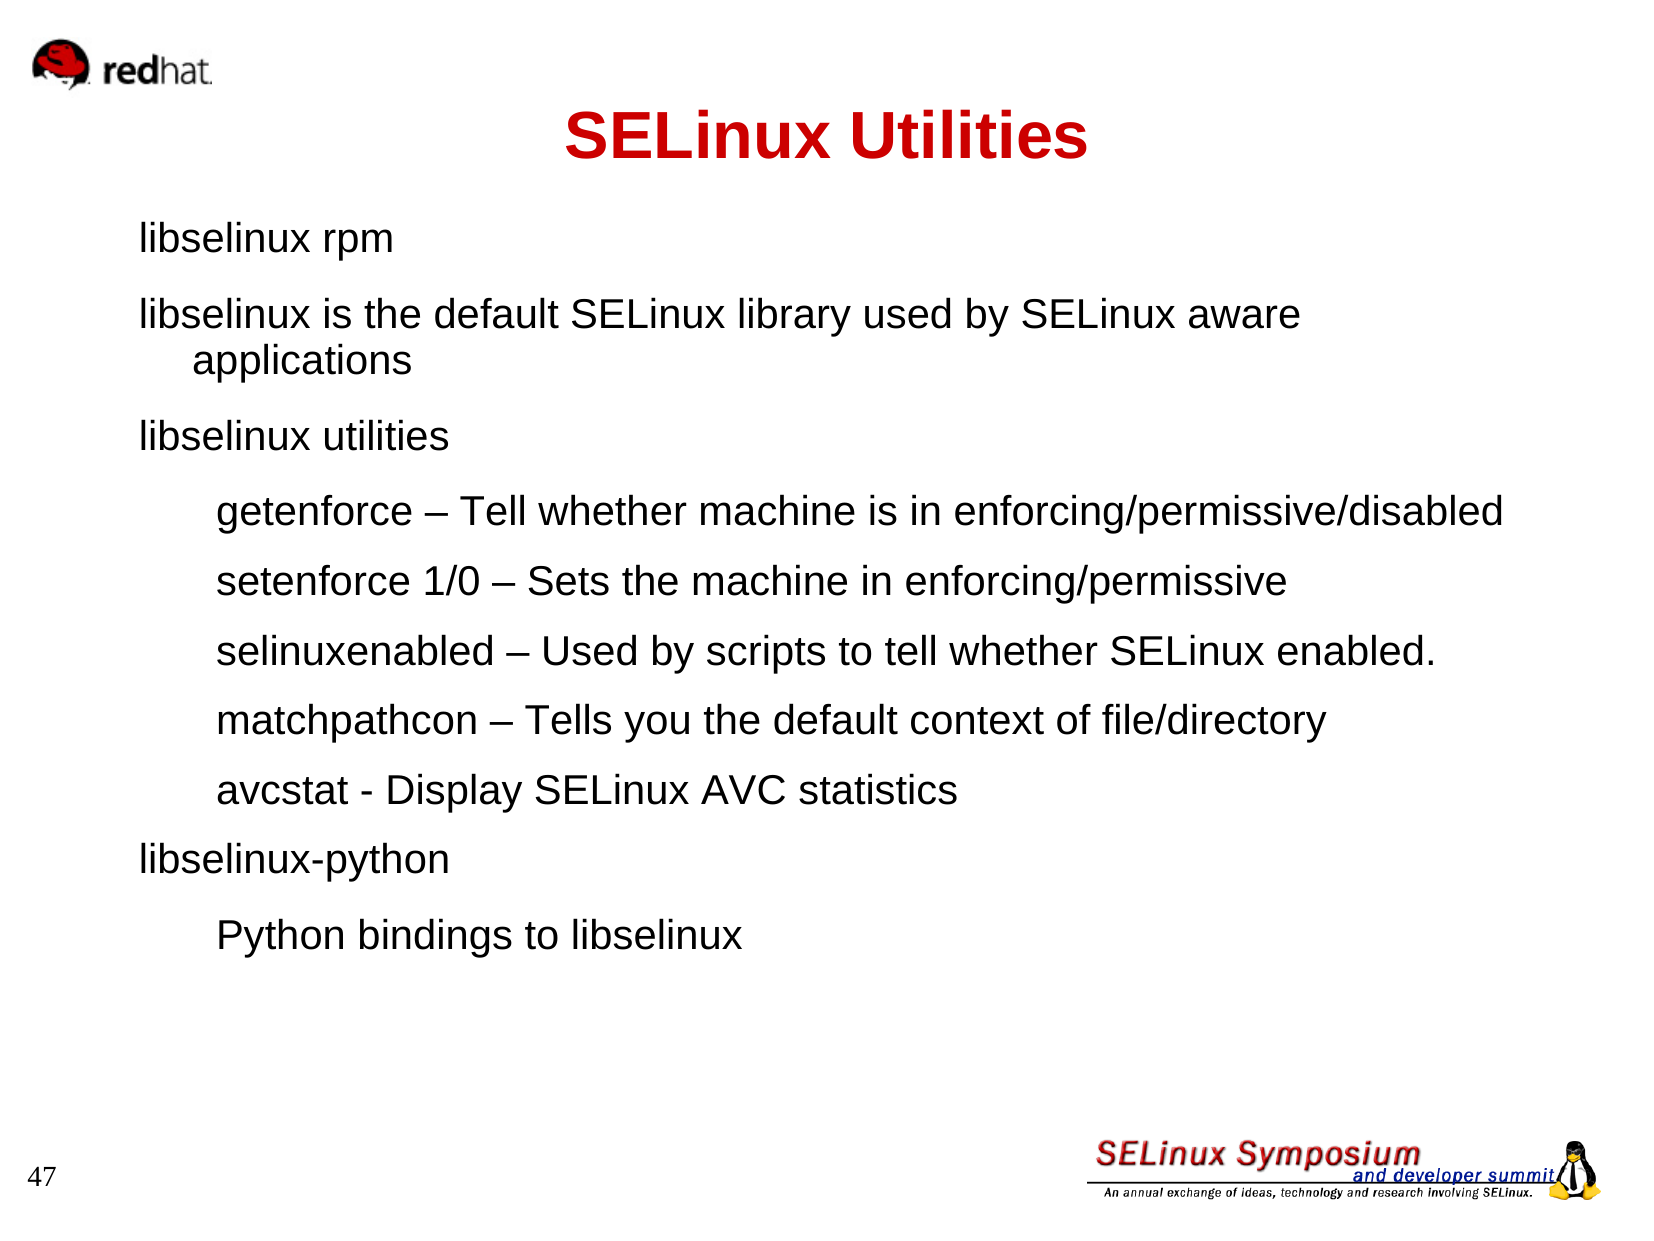

# SELinux Utilities
libselinux rpm
libselinux is the default SELinux library used by SELinux aware applications
libselinux utilities
getenforce – Tell whether machine is in enforcing/permissive/disabled
setenforce 1/0 – Sets the machine in enforcing/permissive
selinuxenabled – Used by scripts to tell whether SELinux enabled.
matchpathcon – Tells you the default context of file/directory
avcstat - Display SELinux AVC statistics
libselinux-python
Python bindings to libselinux